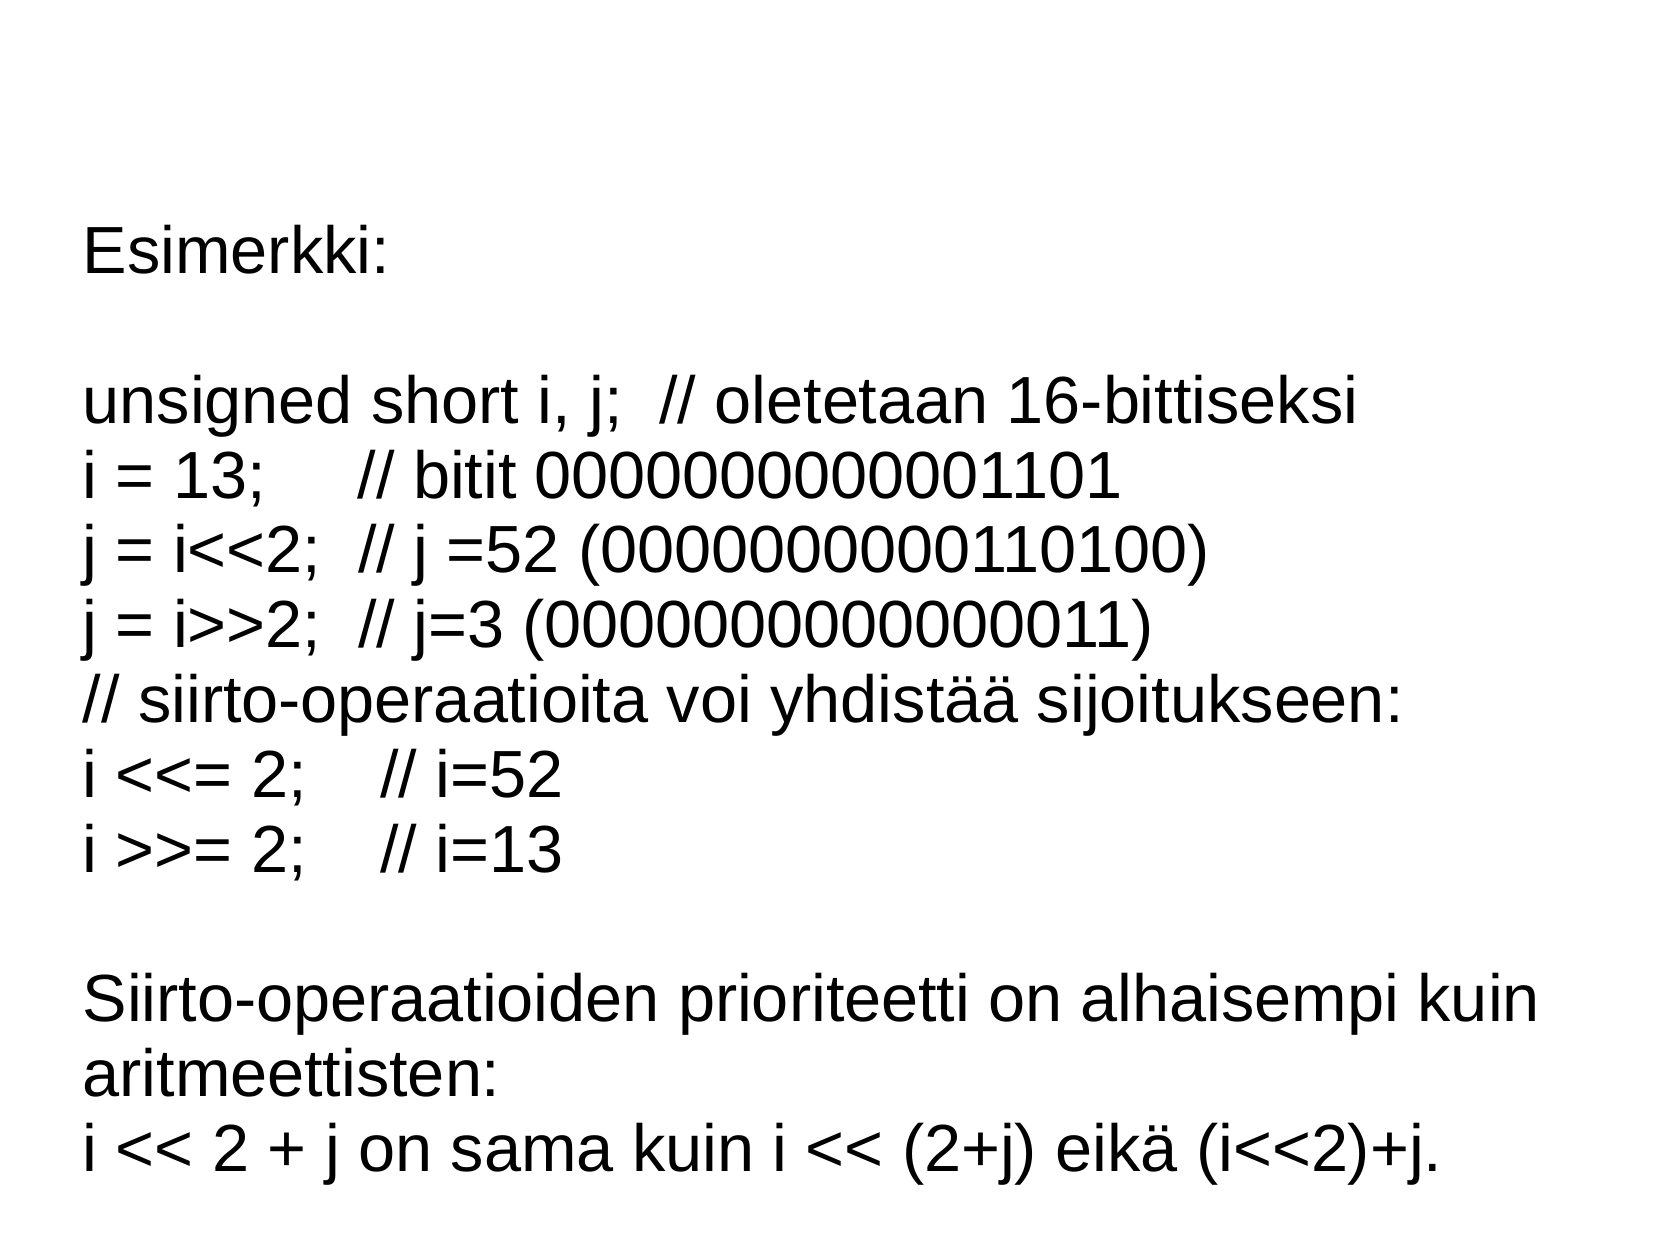

Esimerkki:
unsigned short i, j; // oletetaan 16-bittiseksi
i = 13; // bitit 0000000000001101
j = i<<2; // j =52 (0000000000110100)
j = i>>2; // j=3 (0000000000000011)
// siirto-operaatioita voi yhdistää sijoitukseen:
i <<= 2; // i=52
i >>= 2; // i=13
Siirto-operaatioiden prioriteetti on alhaisempi kuin
aritmeettisten:
i << 2 + j on sama kuin i << (2+j) eikä (i<<2)+j.